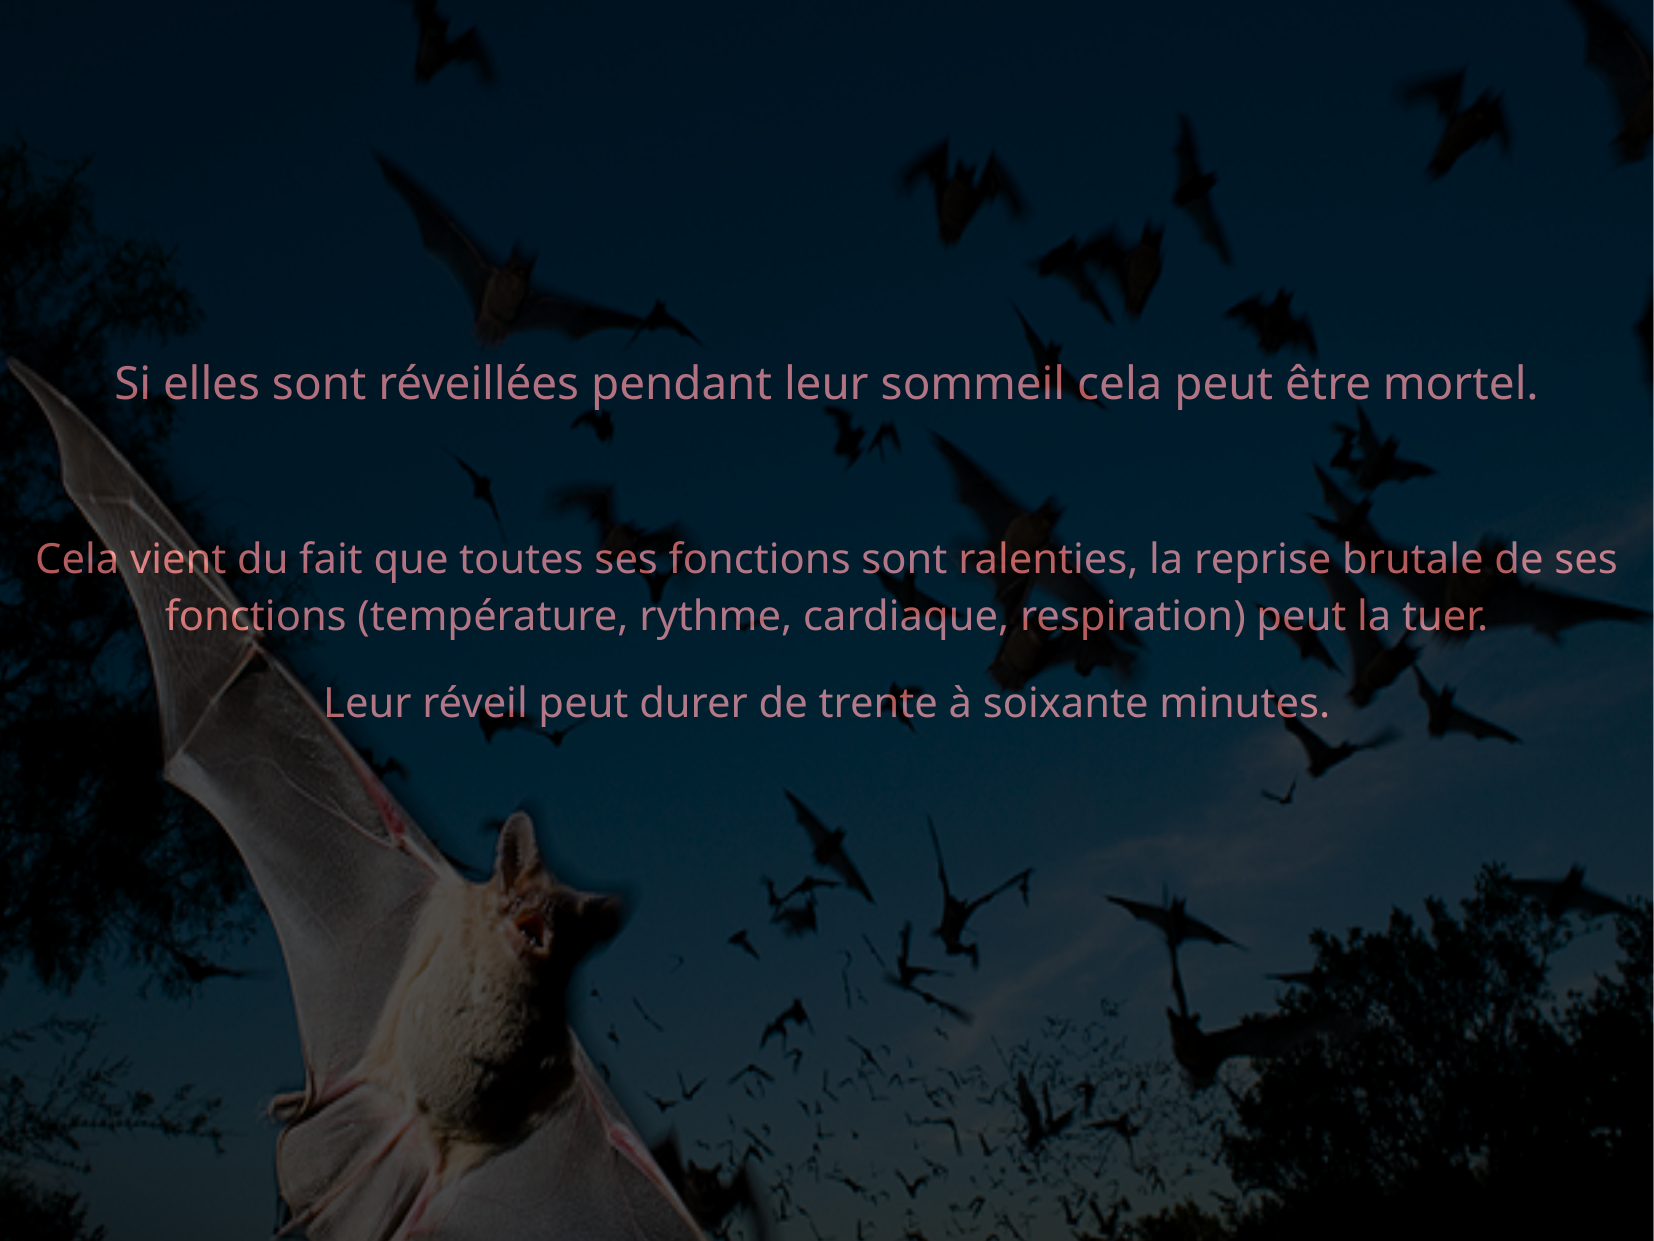

# Si elles sont réveillées pendant leur sommeil cela peut être mortel.
Cela vient du fait que toutes ses fonctions sont ralenties, la reprise brutale de ses fonctions (température, rythme, cardiaque, respiration) peut la tuer.
Leur réveil peut durer de trente à soixante minutes.